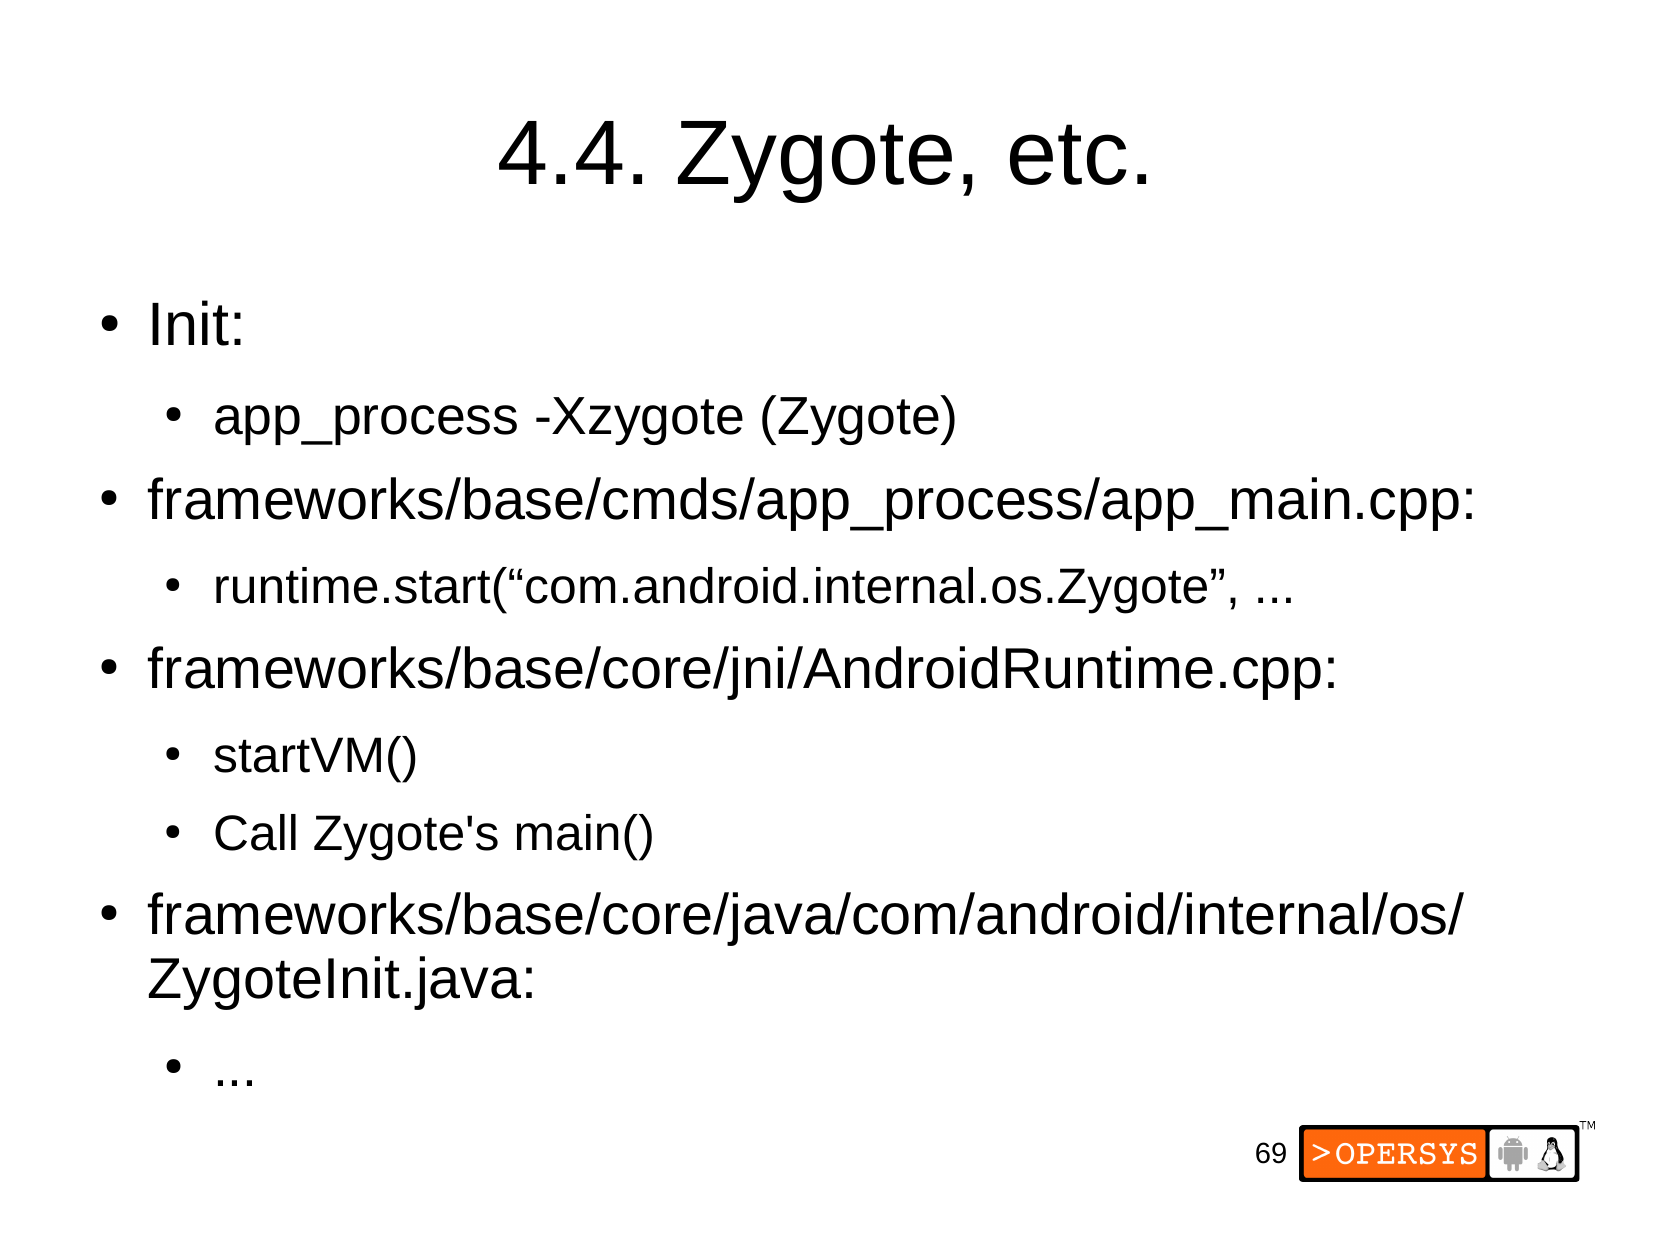

# 4.4. Zygote, etc.
Init:
app_process -Xzygote (Zygote)
frameworks/base/cmds/app_process/app_main.cpp:
runtime.start(“com.android.internal.os.Zygote”, ...
frameworks/base/core/jni/AndroidRuntime.cpp:
startVM()
Call Zygote's main()
frameworks/base/core/java/com/android/internal/os/ZygoteInit.java:
...